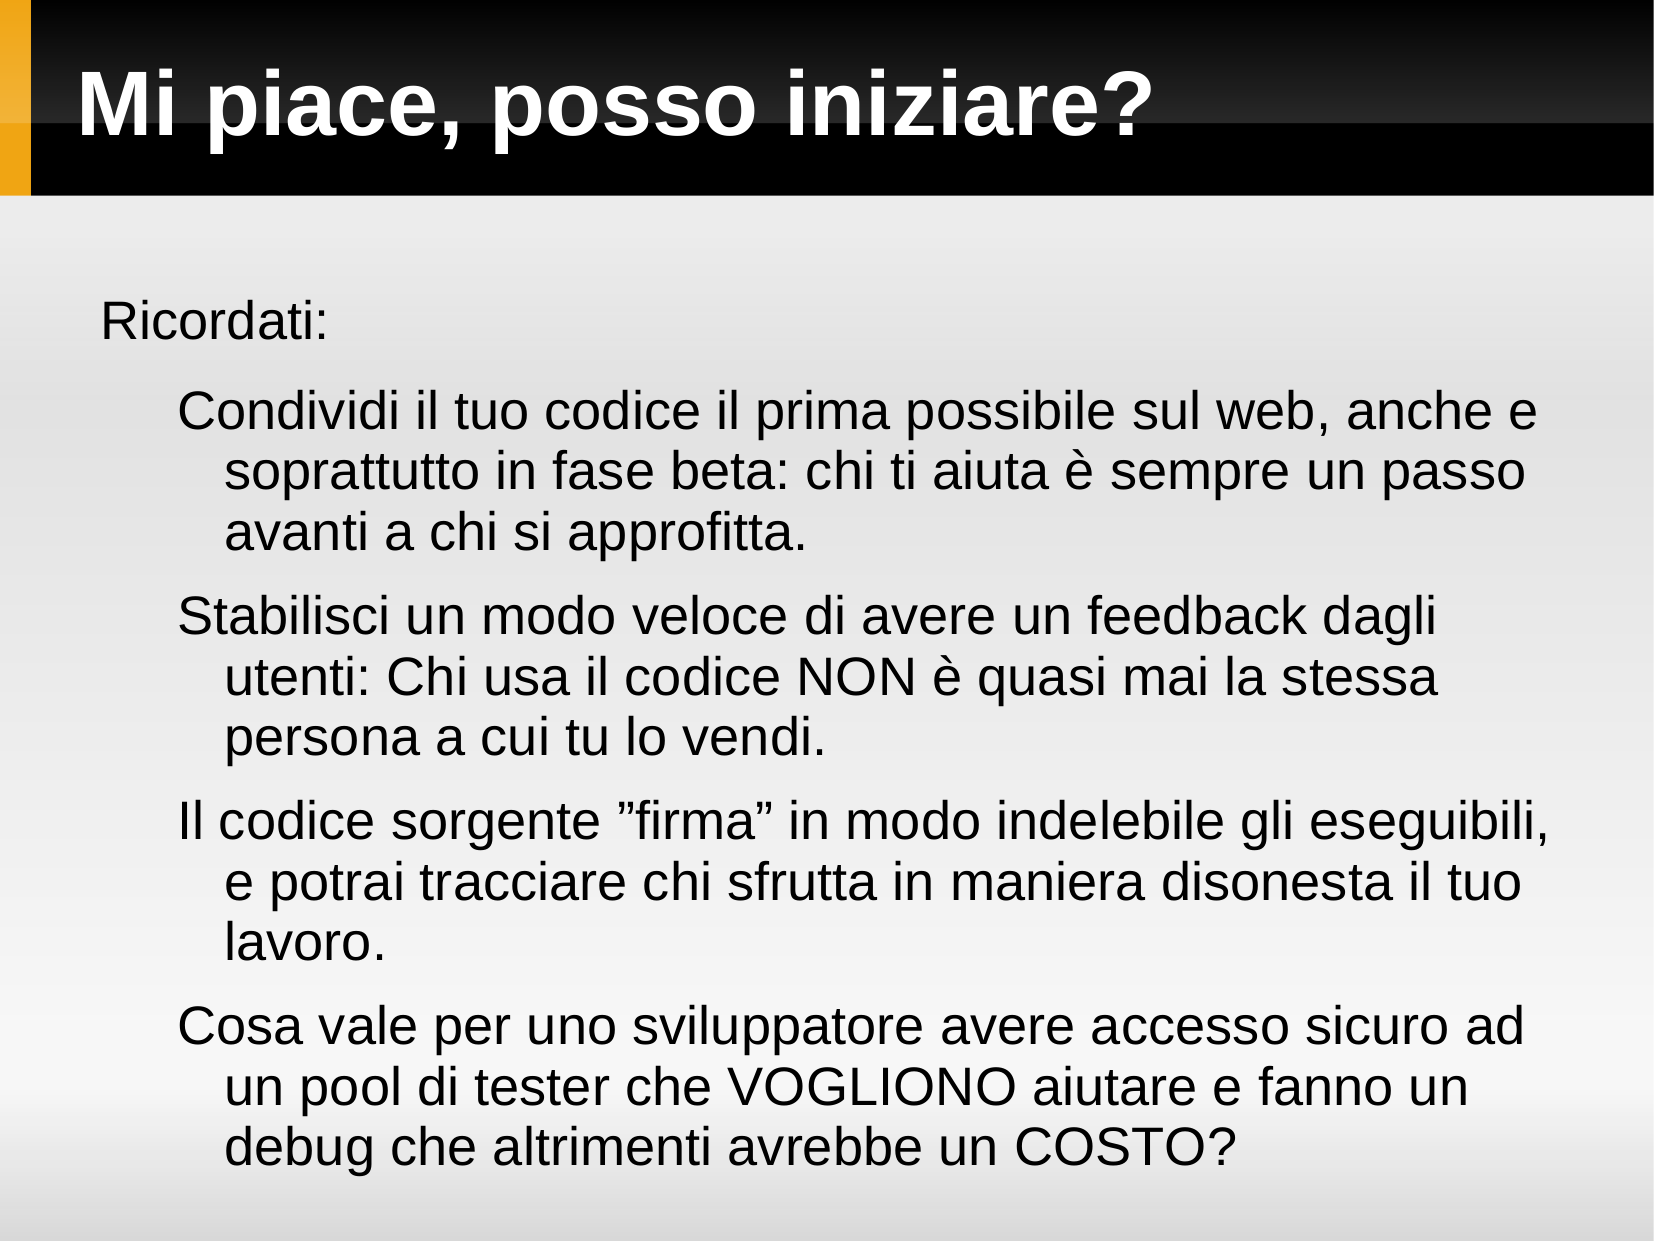

# Mi piace, posso iniziare?
Ricordati:
Condividi il tuo codice il prima possibile sul web, anche e soprattutto in fase beta: chi ti aiuta è sempre un passo avanti a chi si approfitta.
Stabilisci un modo veloce di avere un feedback dagli utenti: Chi usa il codice NON è quasi mai la stessa persona a cui tu lo vendi.
Il codice sorgente ”firma” in modo indelebile gli eseguibili, e potrai tracciare chi sfrutta in maniera disonesta il tuo lavoro.
Cosa vale per uno sviluppatore avere accesso sicuro ad un pool di tester che VOGLIONO aiutare e fanno un debug che altrimenti avrebbe un COSTO?